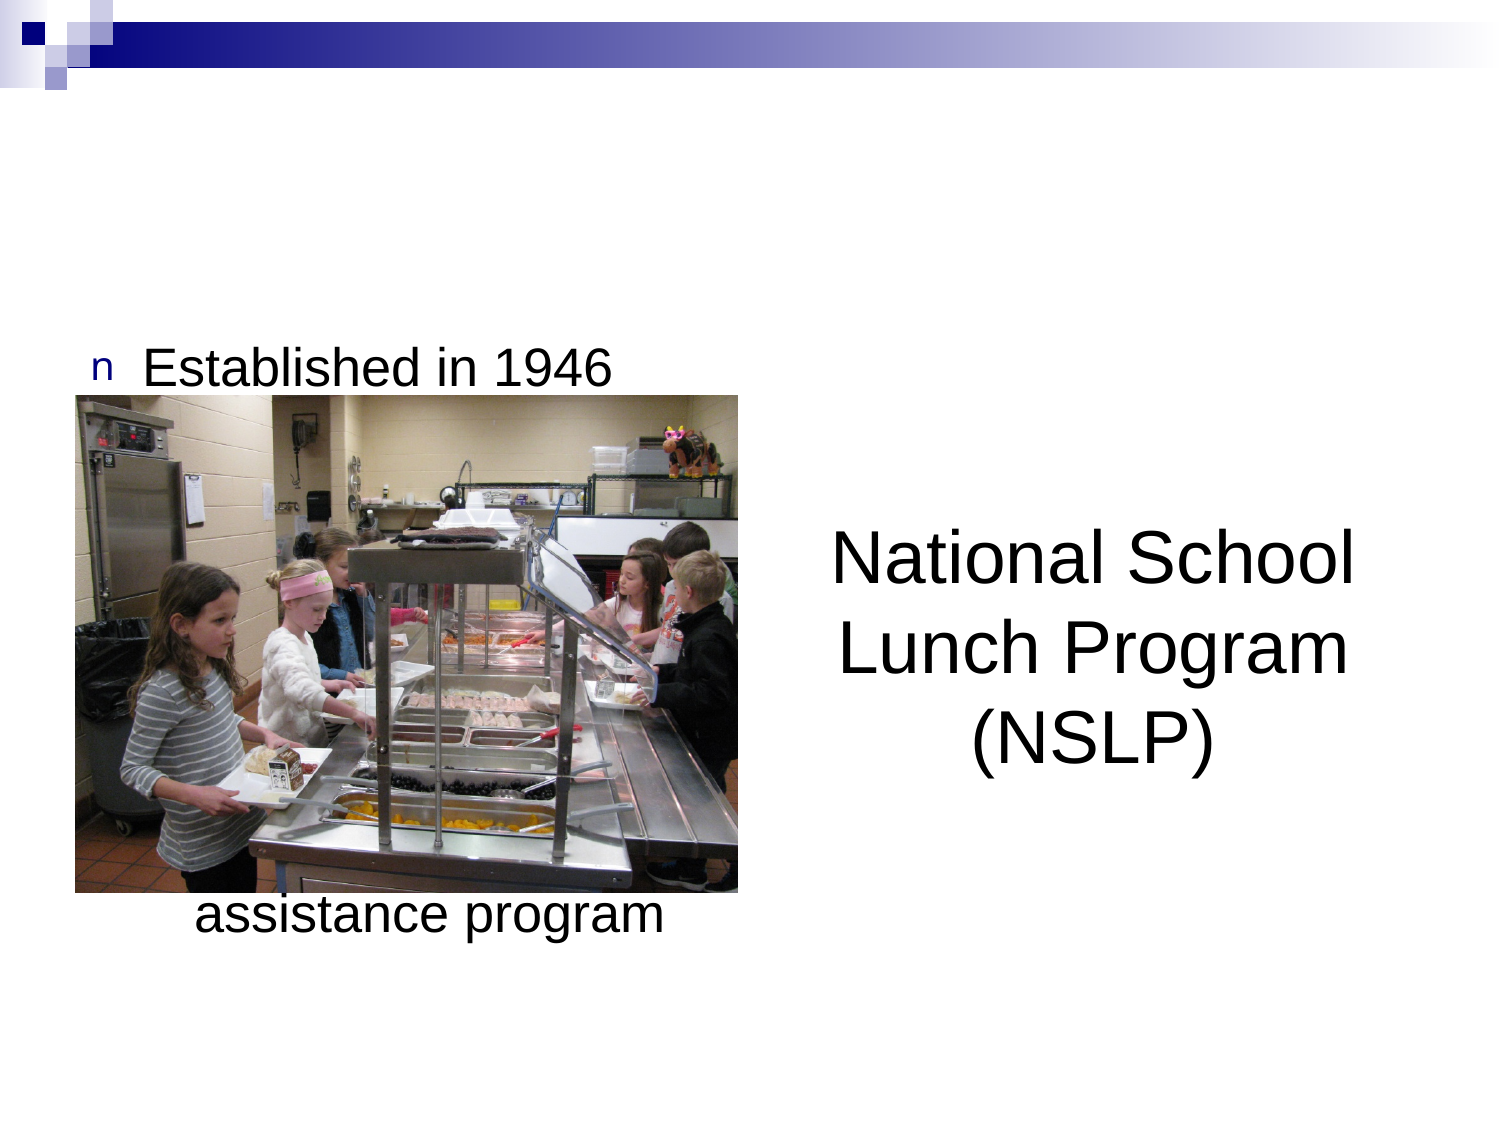

Established in 1946
“Measure of national security to safeguard the health and well-being of the Nation’s children”
Nation’s 2nd largest food and nutrition assistance program
# National School Lunch Program (NSLP)